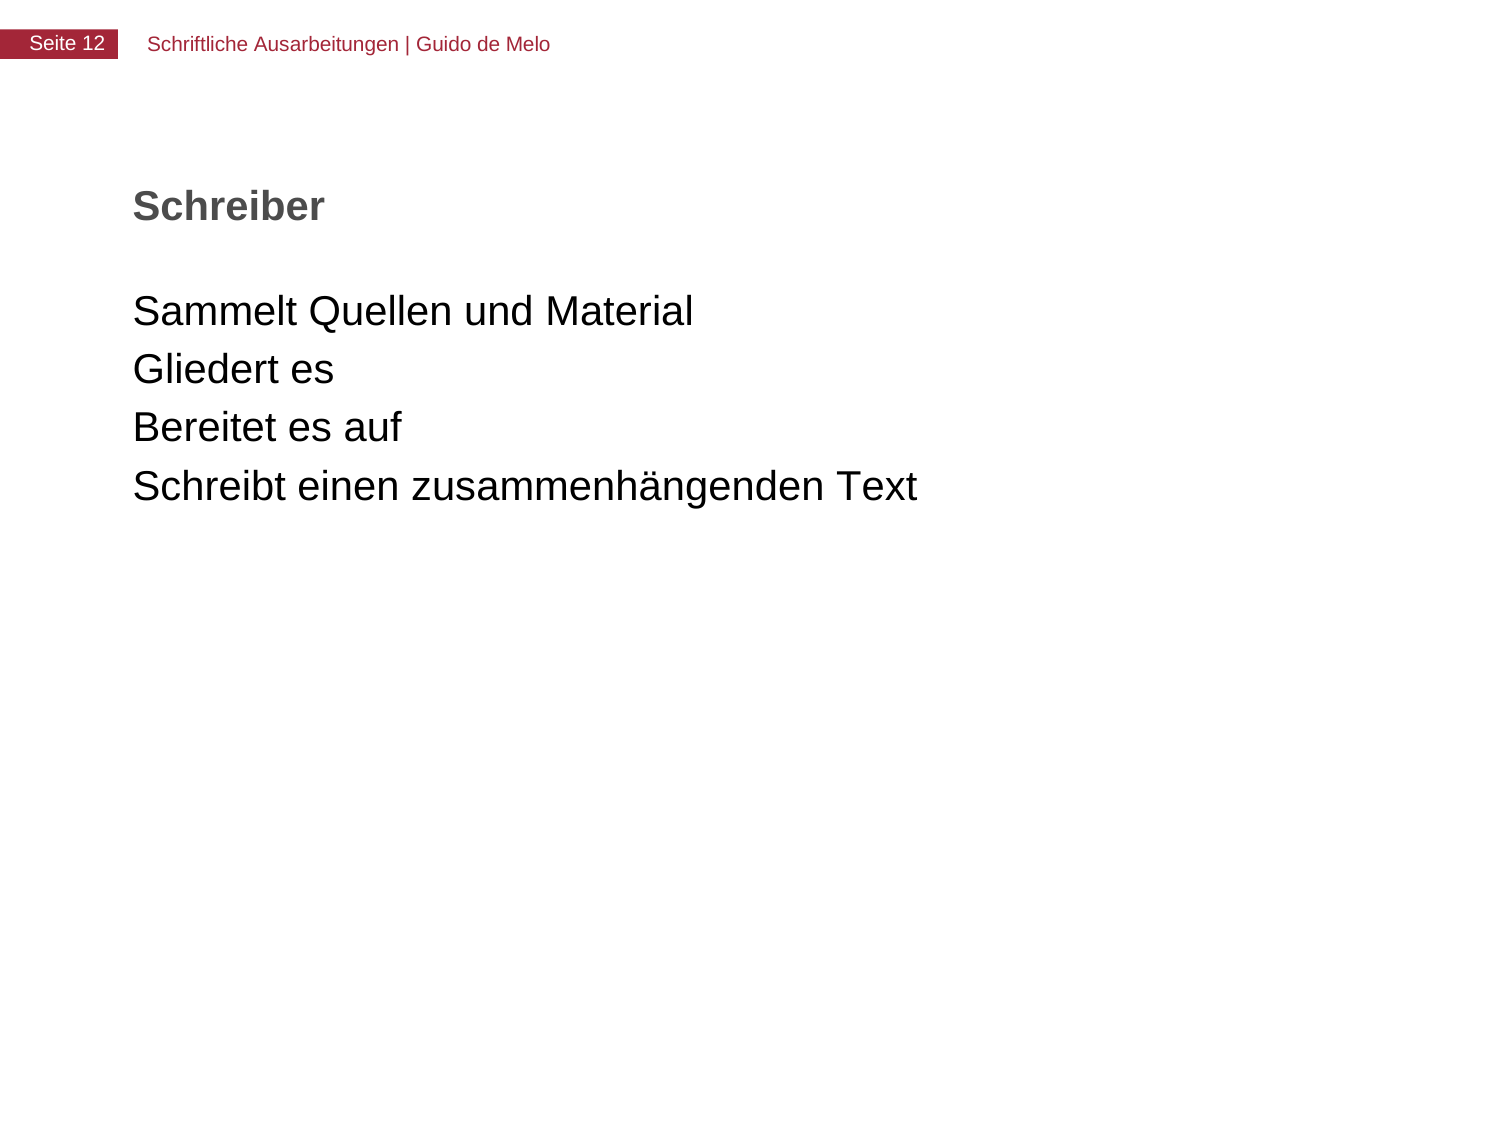

# Schreiber
Sammelt Quellen und Material
Gliedert es
Bereitet es auf
Schreibt einen zusammenhängenden Text